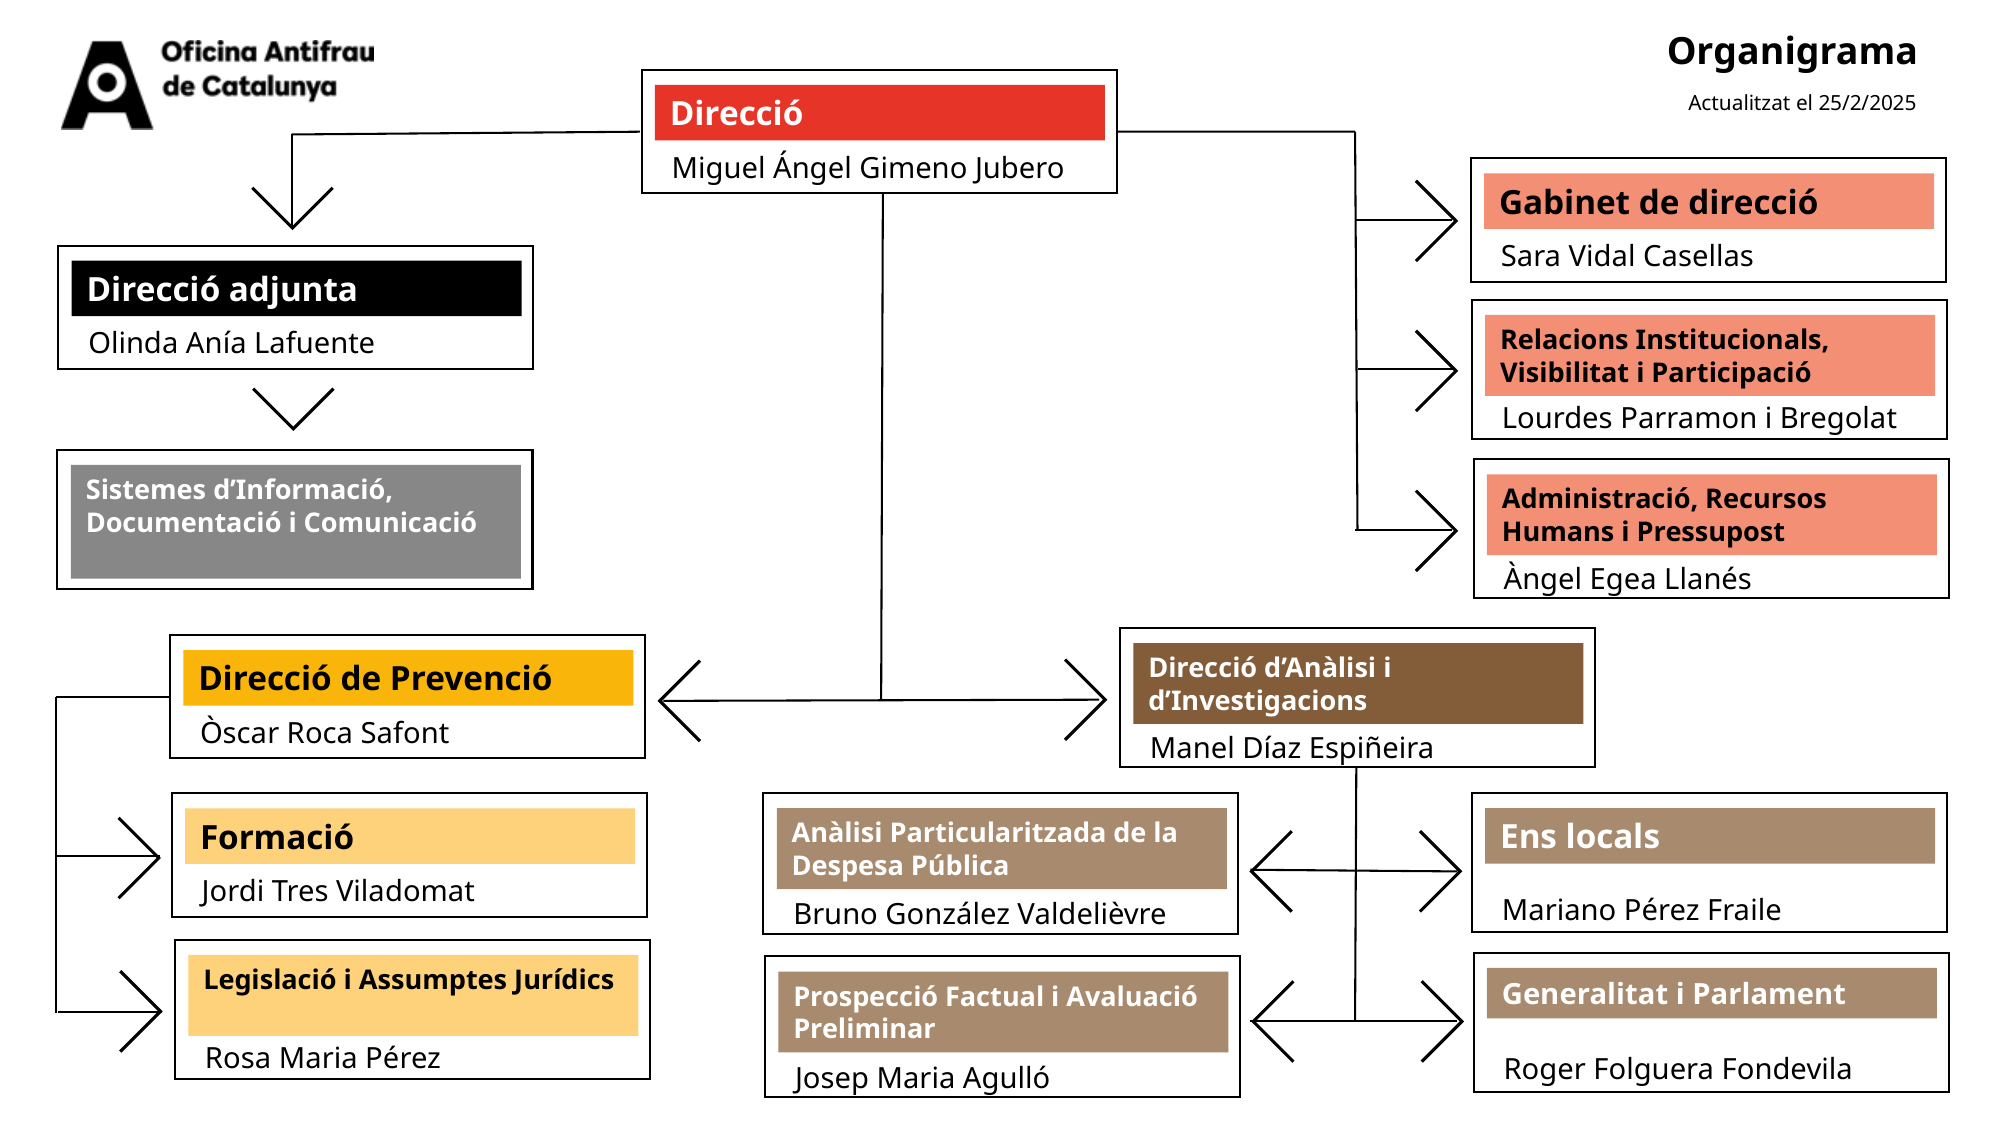

Organigrama
Actualitzat el 25/2/2025
Direcció
Miguel Ángel Gimeno Jubero
Gabinet de direcció
Sara Vidal Casellas
Direcció adjunta
Relacions Institucionals, Visibilitat i Participació
Olinda Anía Lafuente
Lourdes Parramon i Bregolat
Sistemes d’Informació, Documentació i Comunicació
Administració, Recursos Humans i Pressupost
Àngel Egea Llanés
Direcció d’Anàlisi i d’Investigacions
Direcció de Prevenció
Òscar Roca Safont
Manel Díaz Espiñeira
Anàlisi Particularitzada de la Despesa Pública
Ens locals
Formació
Jordi Tres Viladomat
Mariano Pérez Fraile
Bruno González Valdelièvre
Legislació i Assumptes Jurídics
Generalitat i Parlament
Prospecció Factual i Avaluació Preliminar
Rosa Maria Pérez
Roger Folguera Fondevila
Josep Maria Agulló